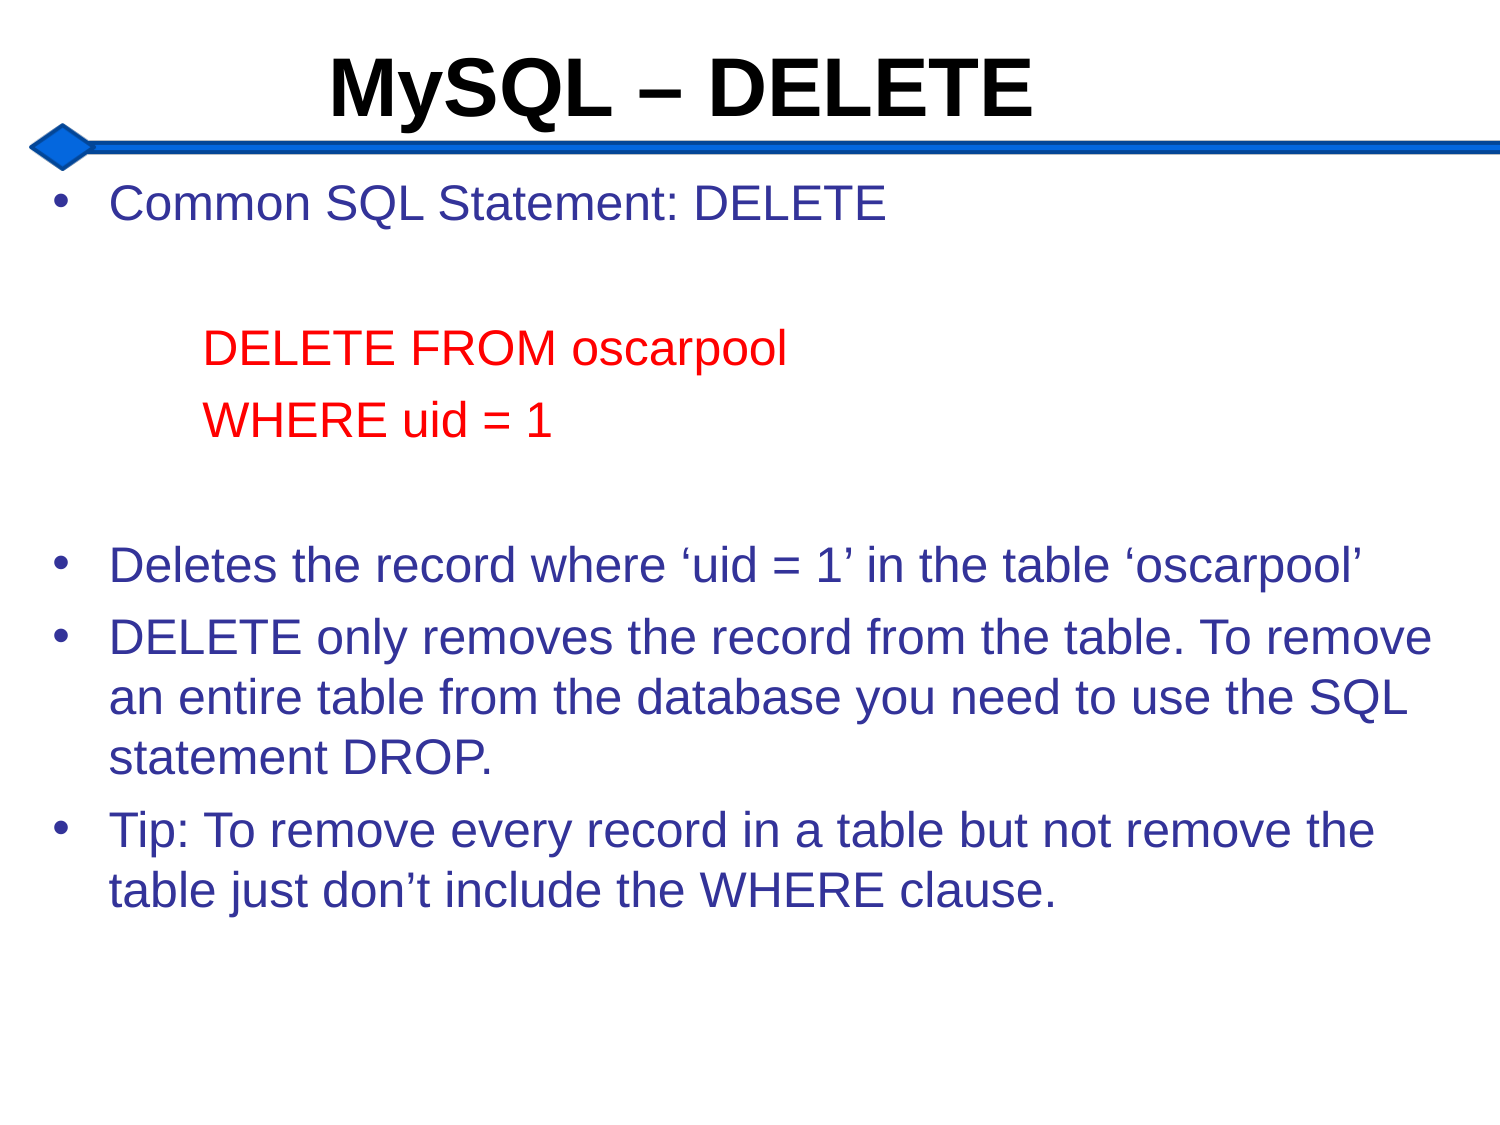

MySQL – DELETE
# Common SQL Statement: DELETE
DELETE FROM oscarpool
WHERE uid = 1
Deletes the record where ‘uid = 1’ in the table ‘oscarpool’
DELETE only removes the record from the table. To remove an entire table from the database you need to use the SQL statement DROP.
Tip: To remove every record in a table but not remove the table just don’t include the WHERE clause.